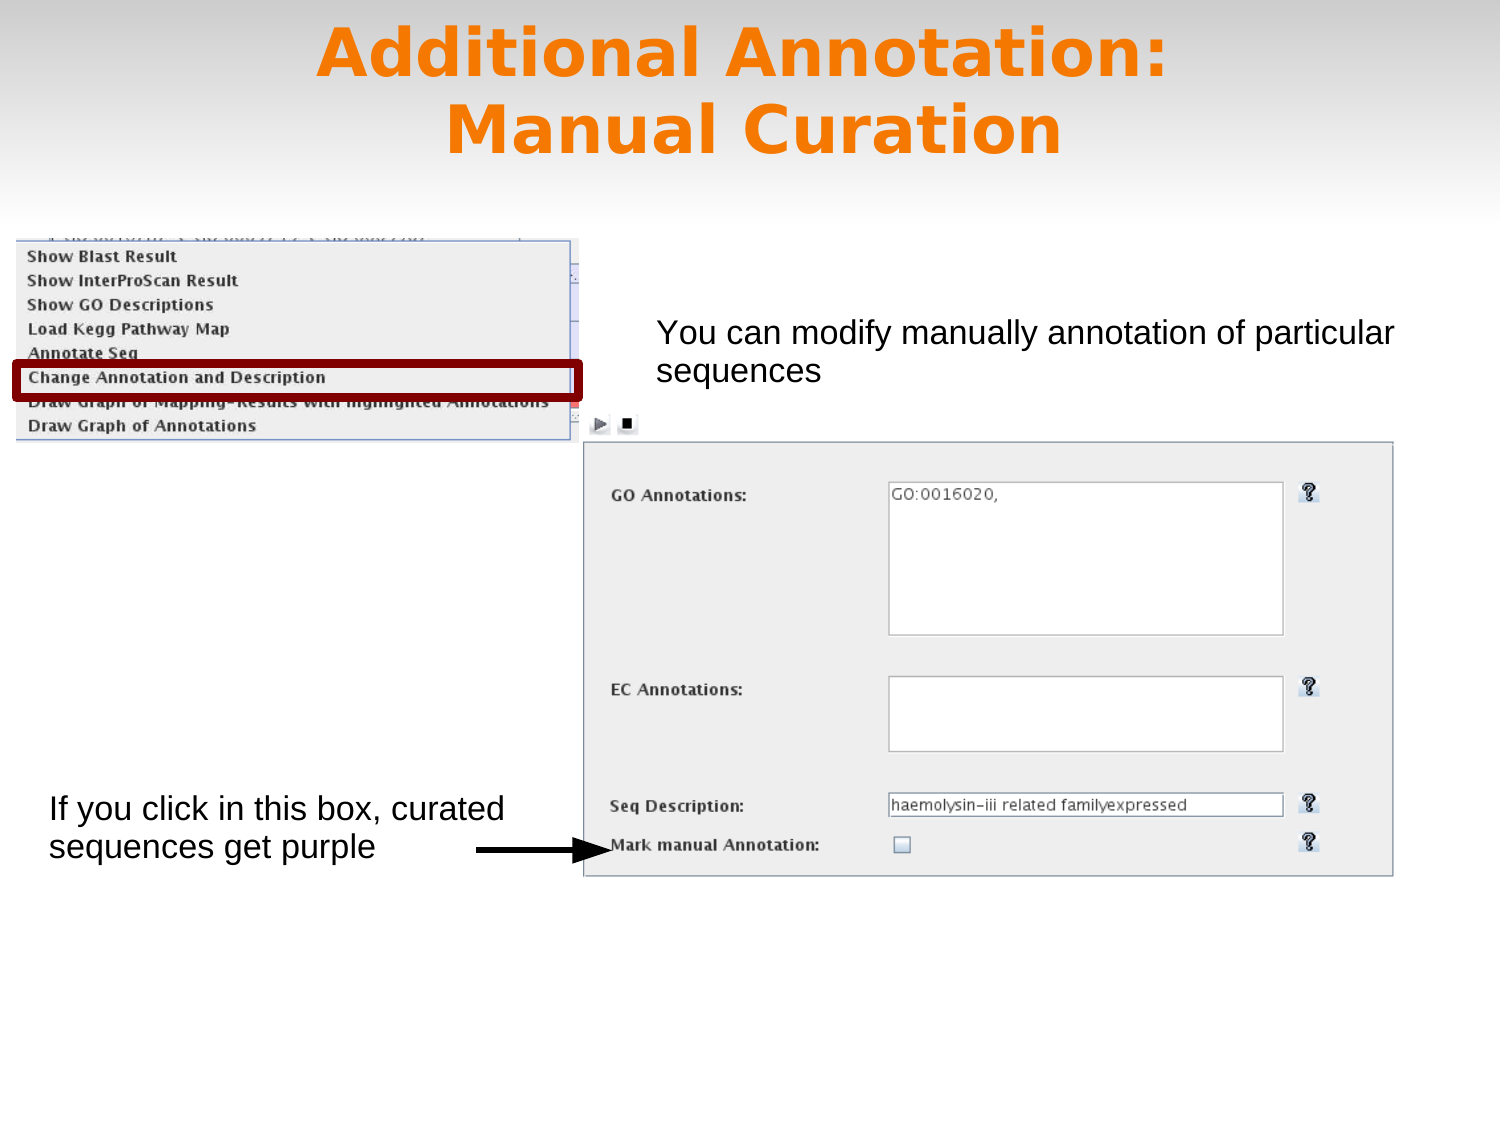

# Additional Annotation: Manual Curation
You can modify manually annotation of particular
sequences
If you click in this box, curated
sequences get purple